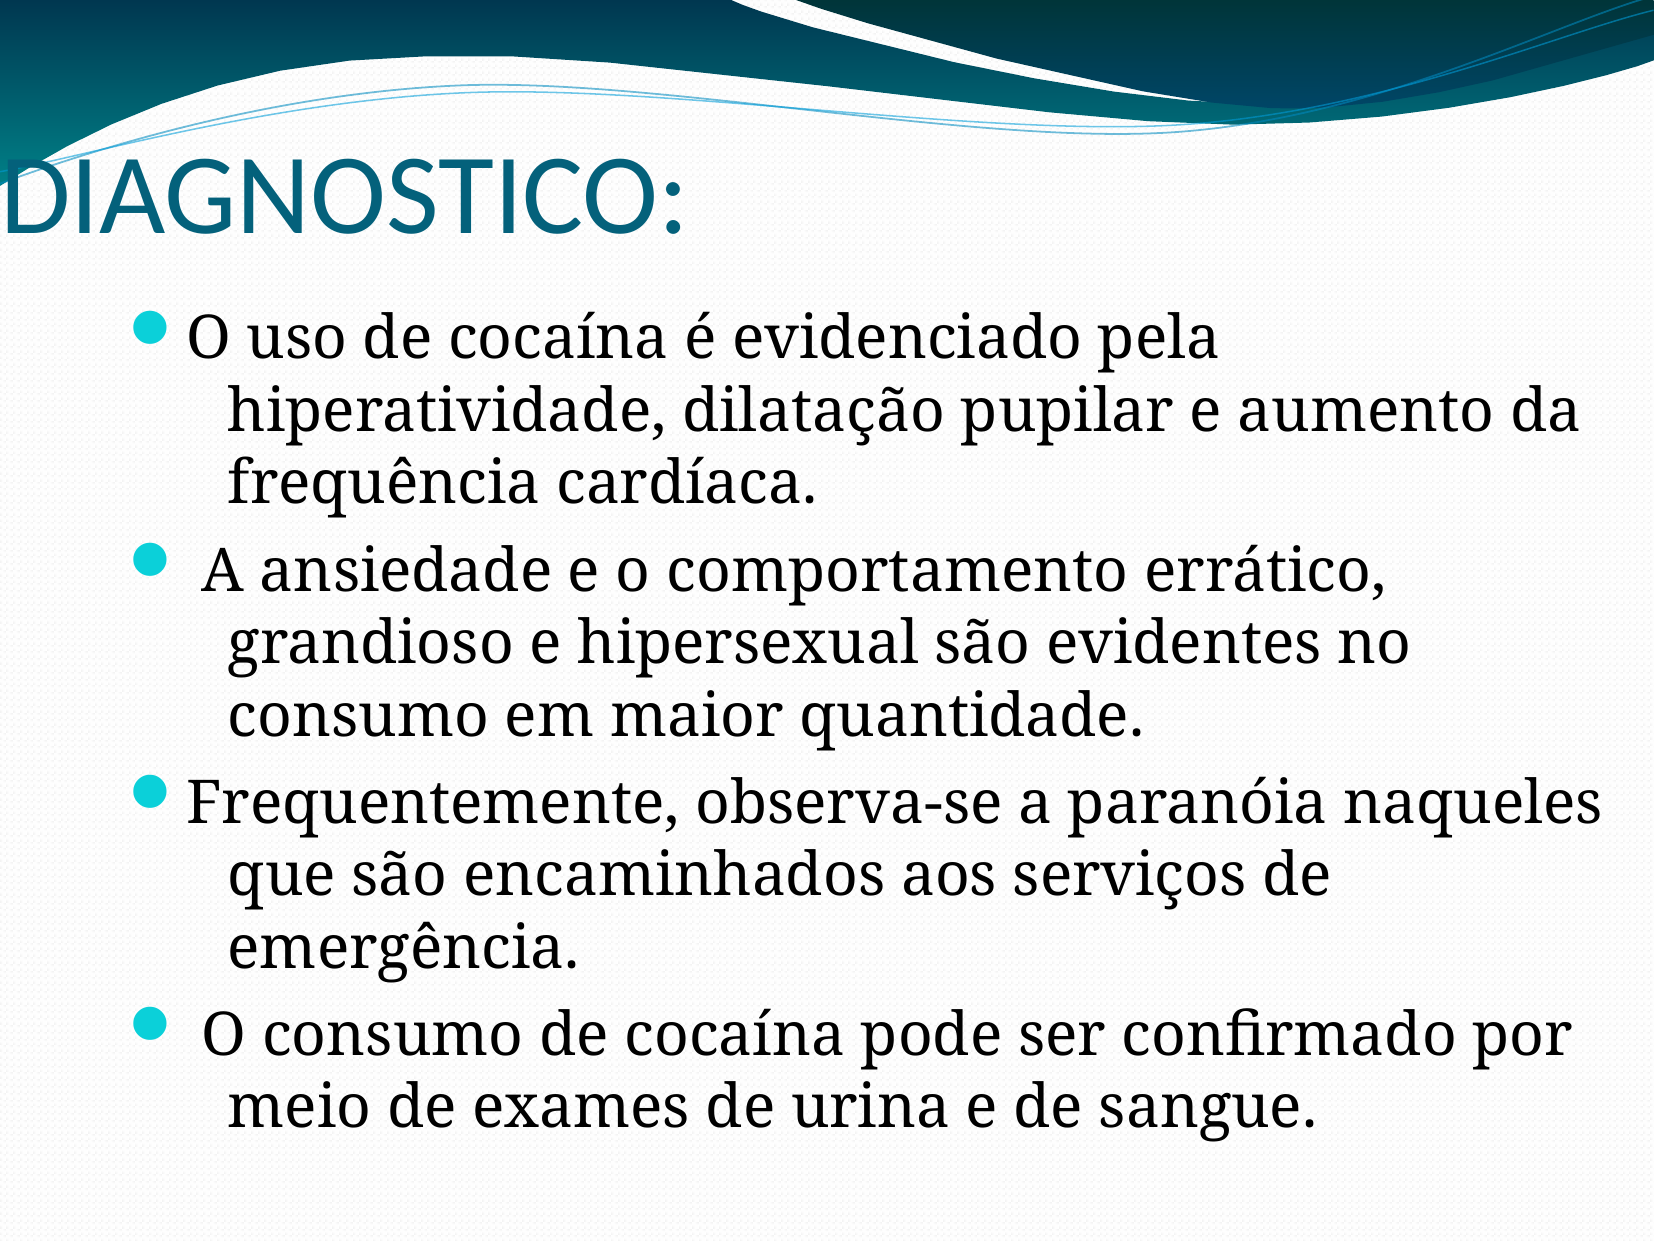

# DIAGNOSTICO:
O uso de cocaína é evidenciado pela hiperatividade, dilatação pupilar e aumento da frequência cardíaca.
 A ansiedade e o comportamento errático, grandioso e hipersexual são evidentes no consumo em maior quantidade.
Frequentemente, observa-se a paranóia naqueles que são encaminhados aos serviços de emergência.
 O consumo de cocaína pode ser confirmado por meio de exames de urina e de sangue.